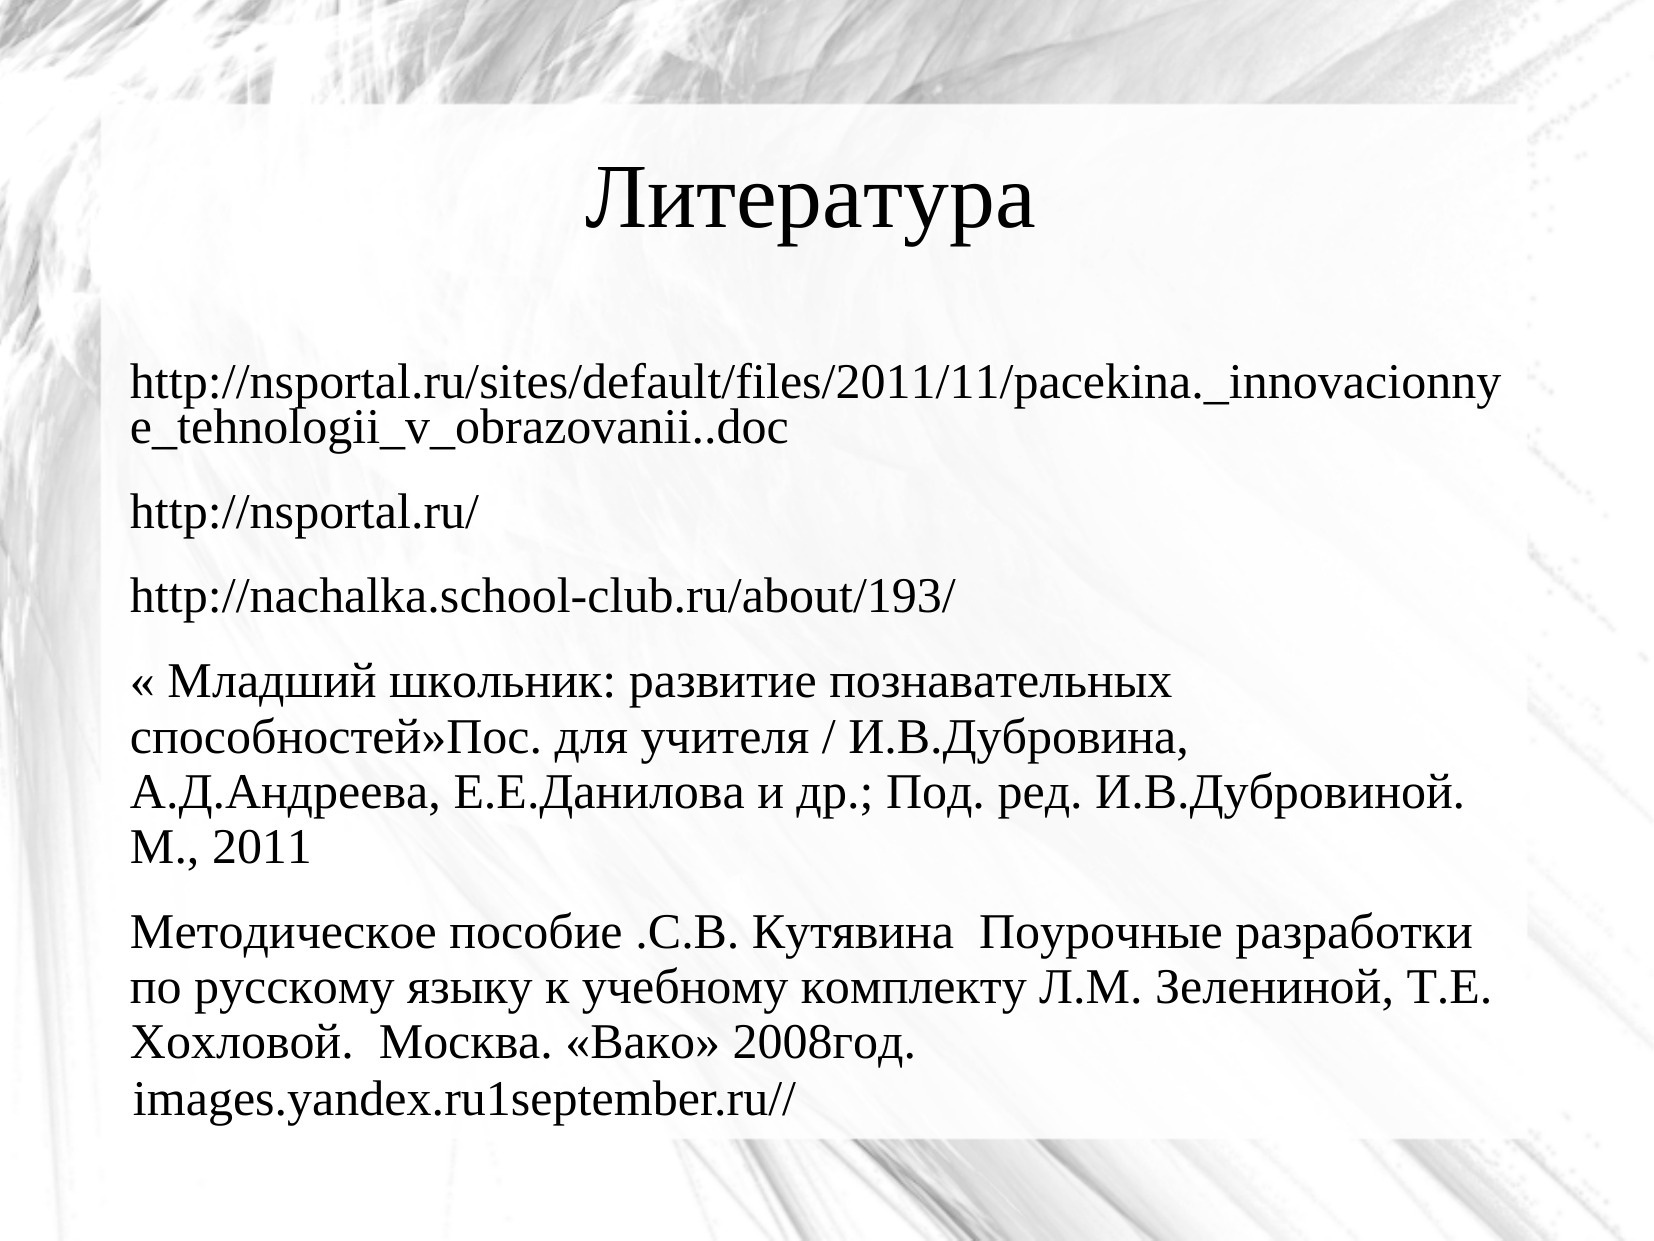

# Литература
http://nsportal.ru/sites/default/files/2011/11/pacekina._innovacionnye_tehnologii_v_obrazovanii..doc
http://nsportal.ru/
http://nachalka.school-club.ru/about/193/
« Младший школьник: развитие познавательных способностей»Пос. для учителя / И.В.Дубровина, А.Д.Андреева, Е.Е.Данилова и др.; Под. ред. И.В.Дубровиной. М., 2011
Методическое пособие .С.В. Кутявина Поурочные разработки по русскому языку к учебному комплекту Л.М. Зелениной, Т.Е. Хохловой. Москва. «Вако» 2008год.
images.yandex.ru1september.ru//